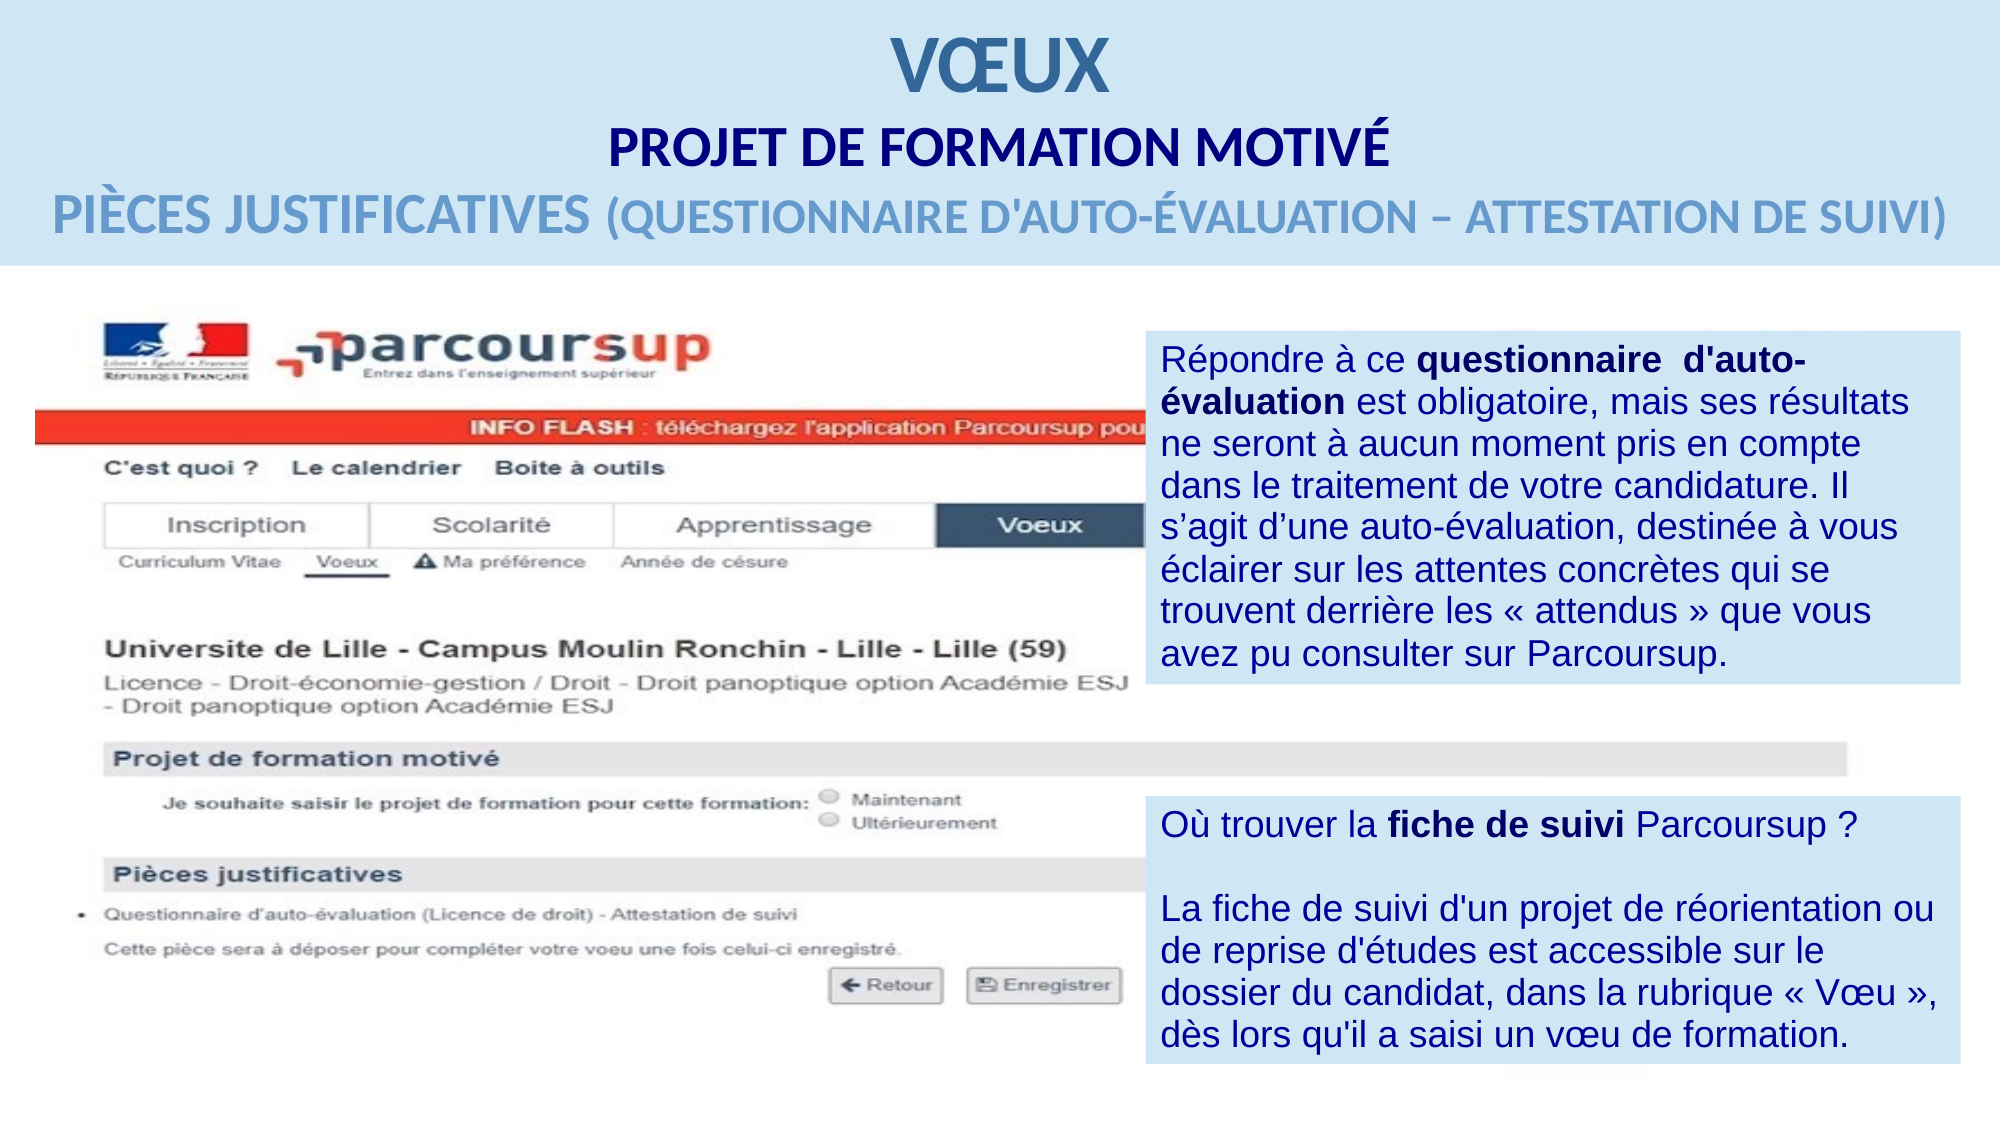

# VŒUX PROJET DE FORMATION MOTIVÉ PIÈCES JUSTIFICATIVES (QUESTIONNAIRE D'AUTO-ÉVALUATION – ATTESTATION DE SUIVI)
Répondre à ce questionnaire d'auto-évaluation est obligatoire, mais ses résultats ne seront à aucun moment pris en compte dans le traitement de votre candidature. Il s’agit d’une auto-évaluation, destinée à vous éclairer sur les attentes concrètes qui se trouvent derrière les « attendus » que vous avez pu consulter sur Parcoursup.
Où trouver la fiche de suivi Parcoursup ?
La fiche de suivi d'un projet de réorientation ou de reprise d'études est accessible sur le dossier du candidat, dans la rubrique « Vœu », dès lors qu'il a saisi un vœu de formation.